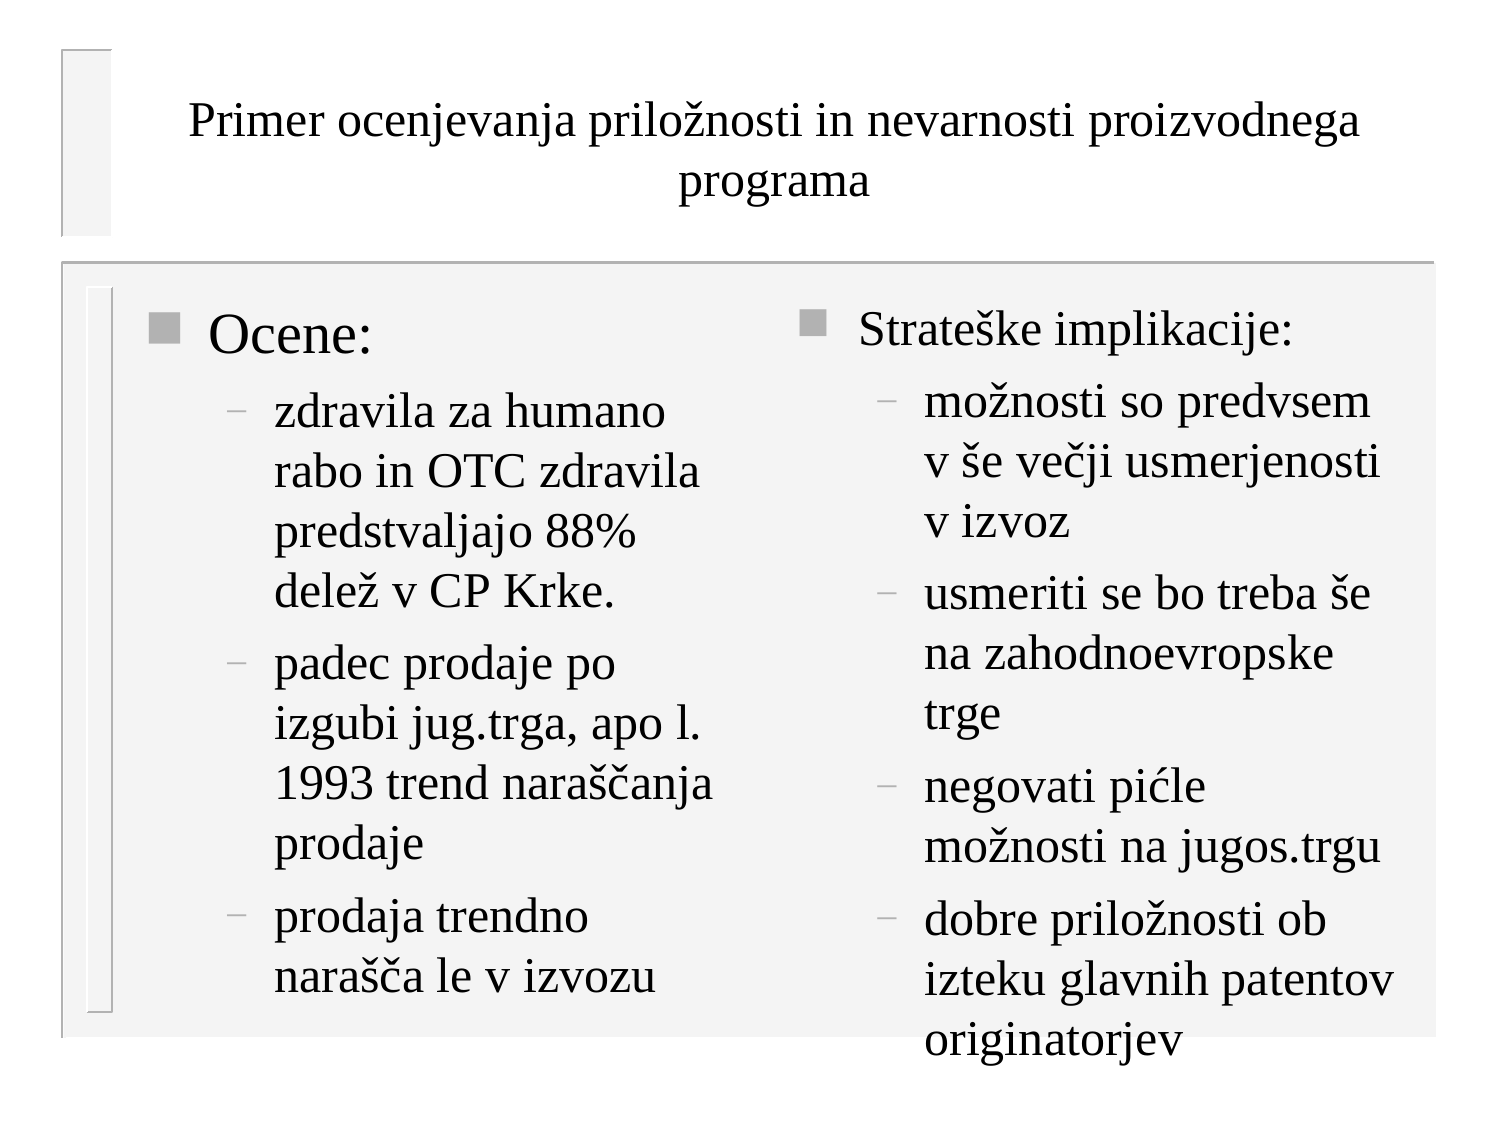

# Primer ocenjevanja priložnosti in nevarnosti proizvodnega programa
Ocene:
zdravila za humano rabo in OTC zdravila predstvaljajo 88% delež v CP Krke.
padec prodaje po izgubi jug.trga, apo l. 1993 trend naraščanja prodaje
prodaja trendno narašča le v izvozu
Strateške implikacije:
možnosti so predvsem v še večji usmerjenosti v izvoz
usmeriti se bo treba še na zahodnoevropske trge
negovati pićle možnosti na jugos.trgu
dobre priložnosti ob izteku glavnih patentov originatorjev